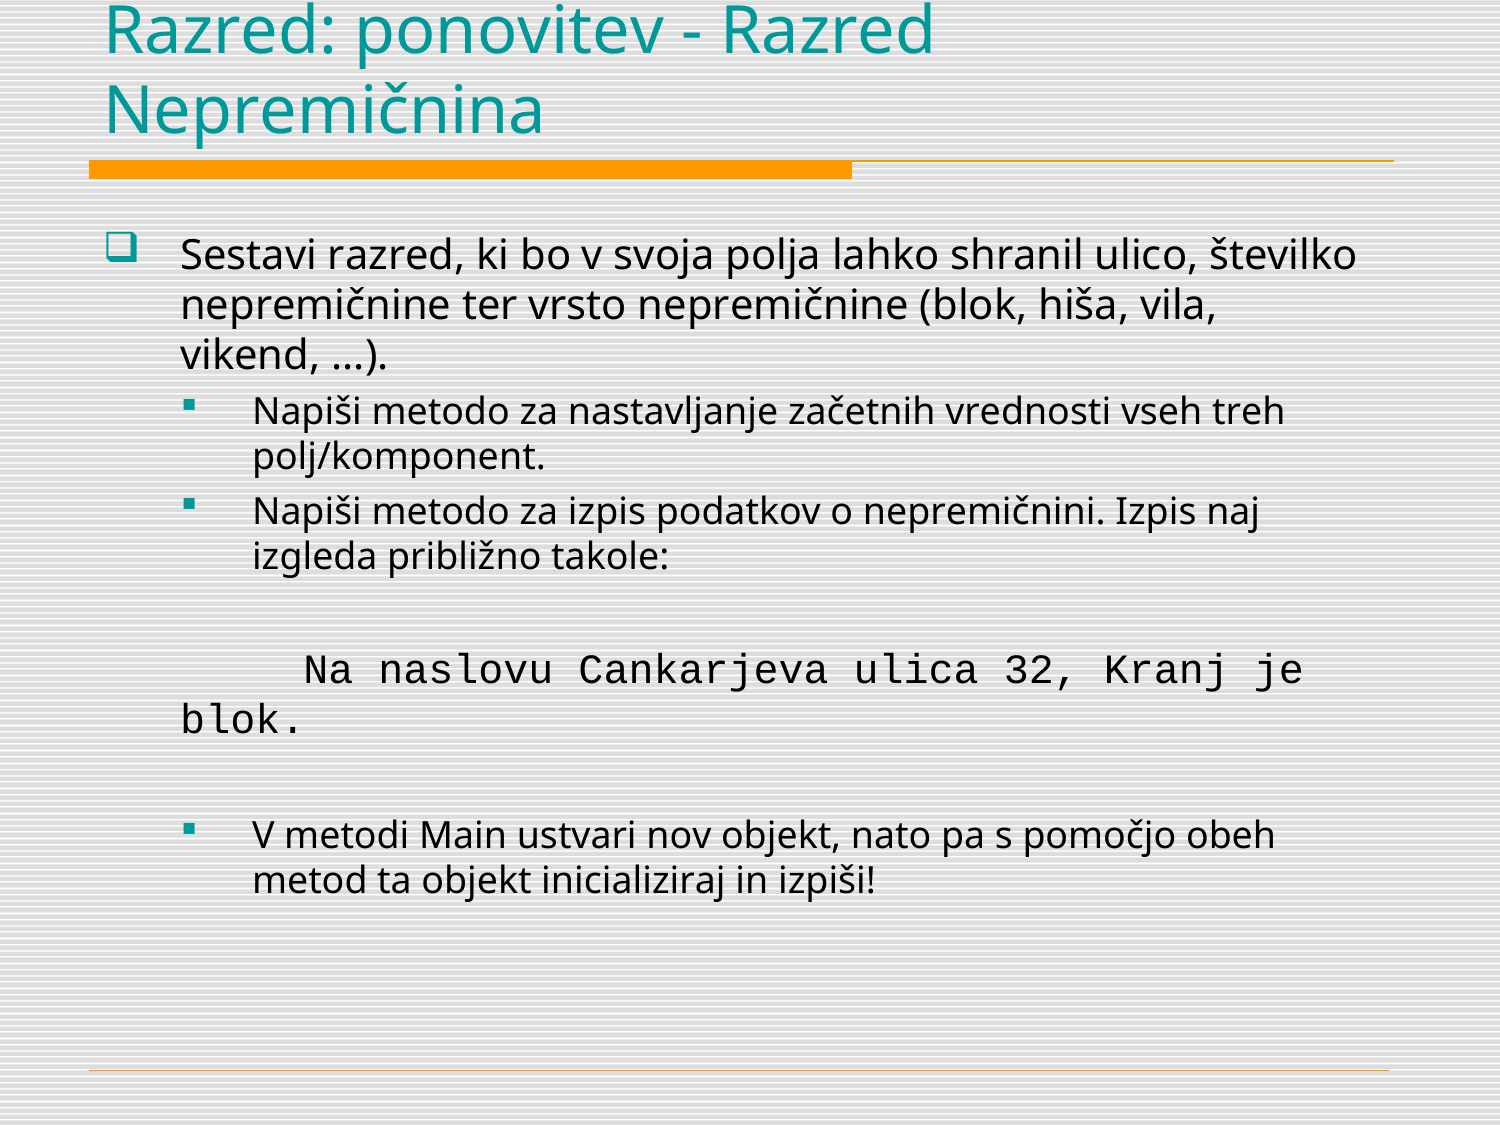

# Razred: ponovitev - Razred Nepremičnina
Sestavi razred, ki bo v svoja polja lahko shranil ulico, številko nepremičnine ter vrsto nepremičnine (blok, hiša, vila, vikend, ...).
Napiši metodo za nastavljanje začetnih vrednosti vseh treh polj/komponent.
Napiši metodo za izpis podatkov o nepremičnini. Izpis naj izgleda približno takole:
 Na naslovu Cankarjeva ulica 32, Kranj je blok.
V metodi Main ustvari nov objekt, nato pa s pomočjo obeh metod ta objekt inicializiraj in izpiši!